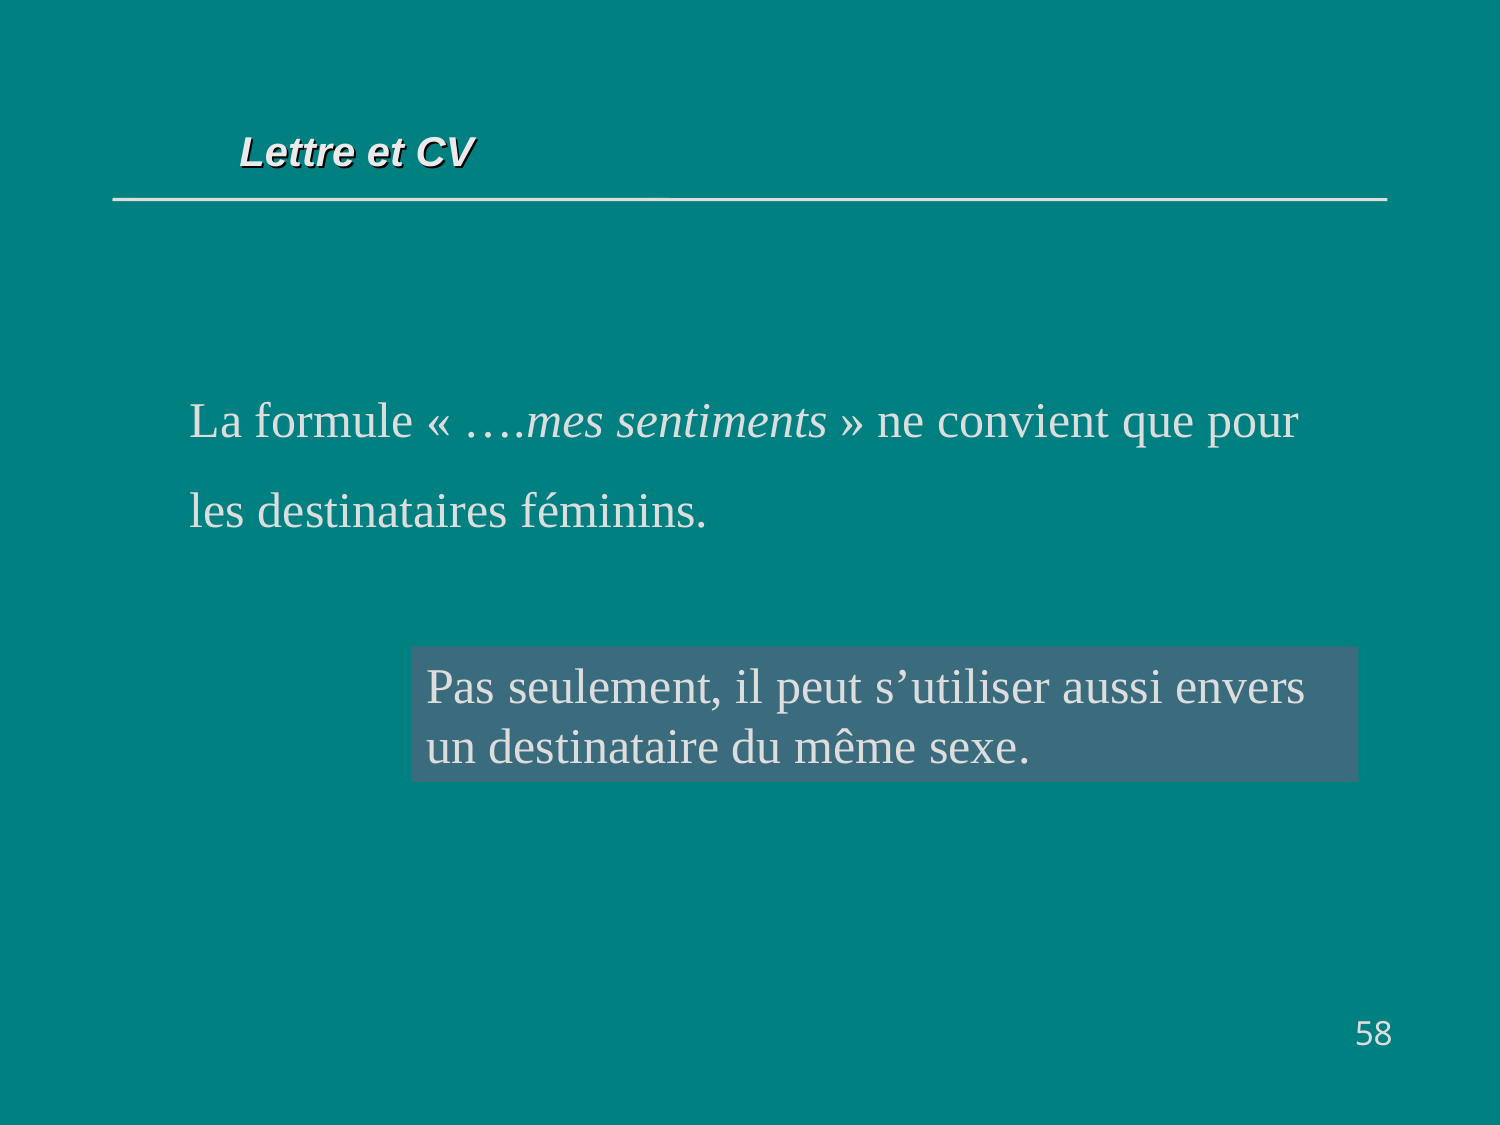

Lettre et CV
La formule « ….mes sentiments » ne convient que pour les destinataires féminins.
V/F ?
Pas seulement, il peut s’utiliser aussi envers un destinataire du même sexe.
58